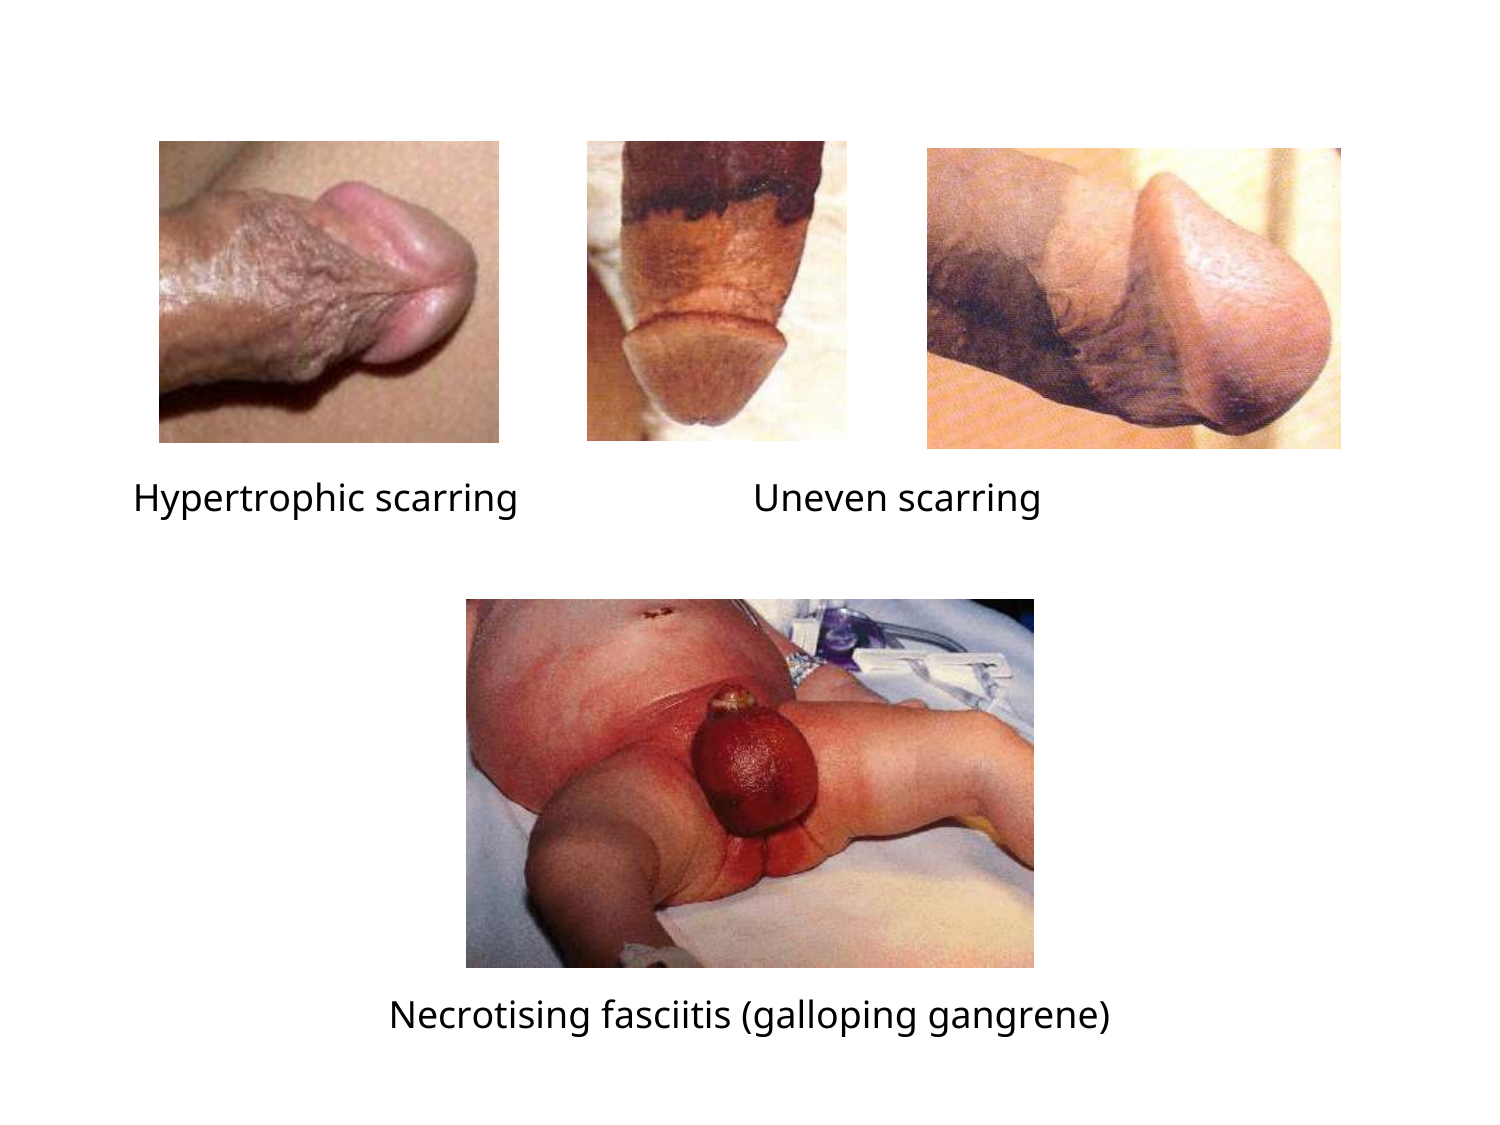

Hypertrophic scarring
Uneven scarring
Necrotising fasciitis (galloping gangrene)